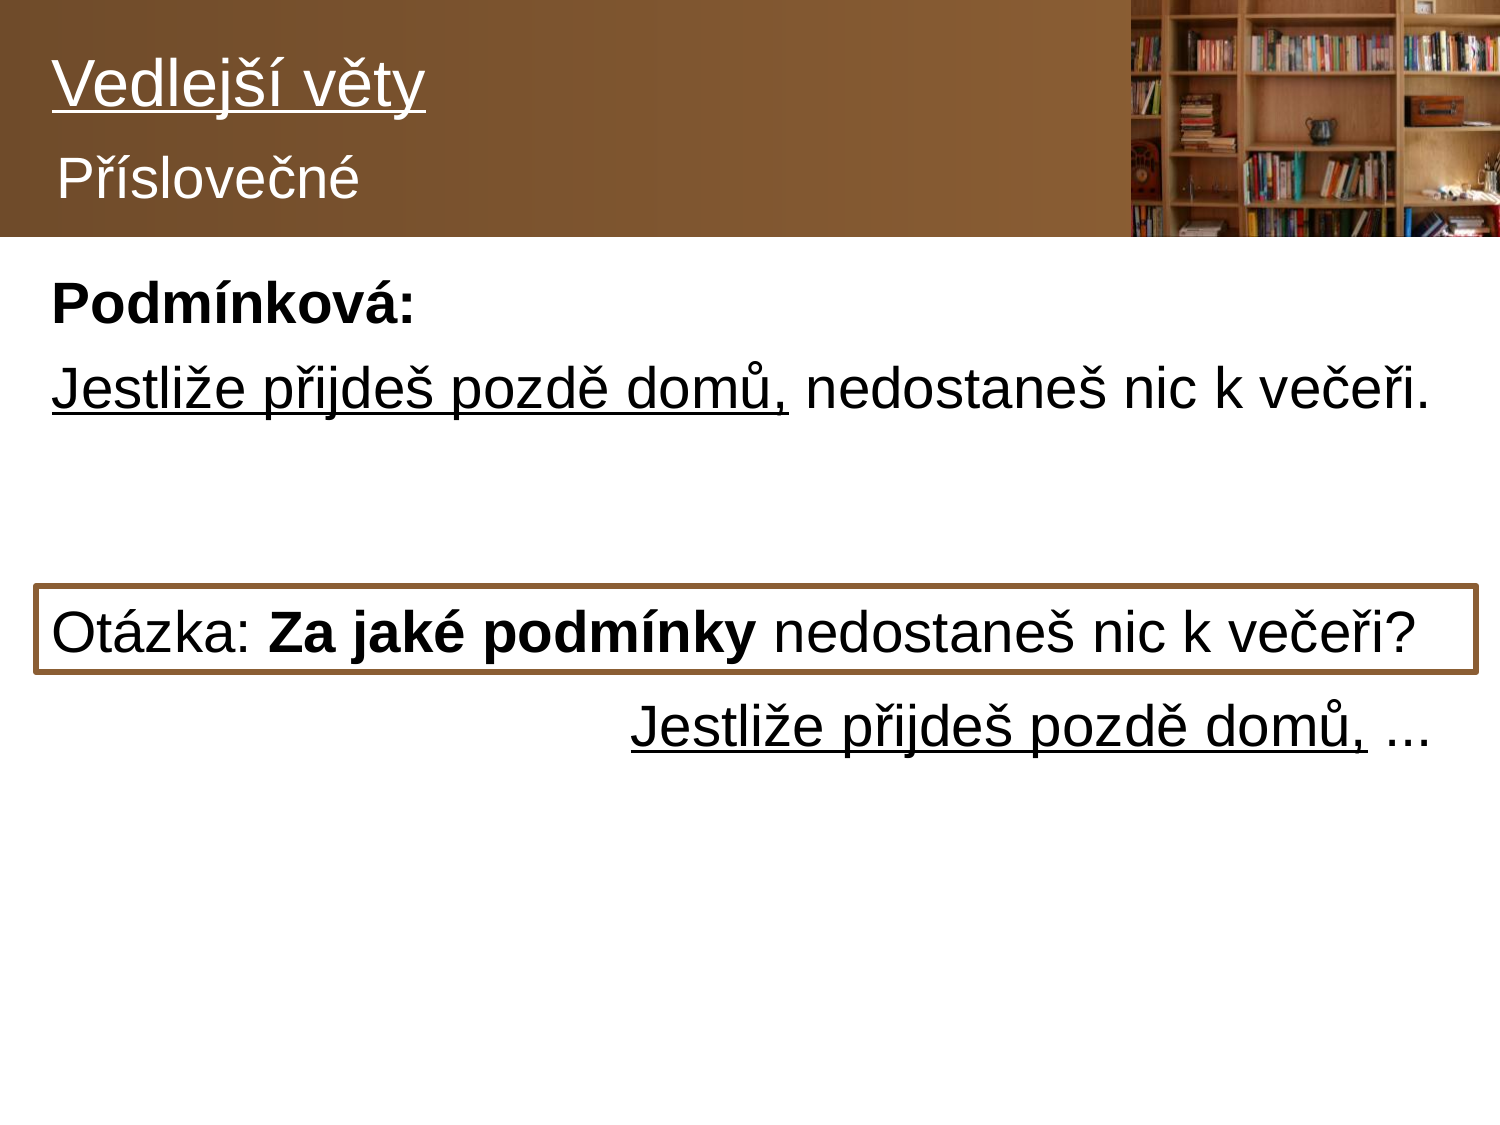

Vedlejší věty
Příslovečné
Podmínková:
Jestliže přijdeš pozdě domů, nedostaneš nic k večeři.
 Jestliže přijdeš pozdě domů, ...
Otázka: Za jaké podmínky nedostaneš nic k večeři?